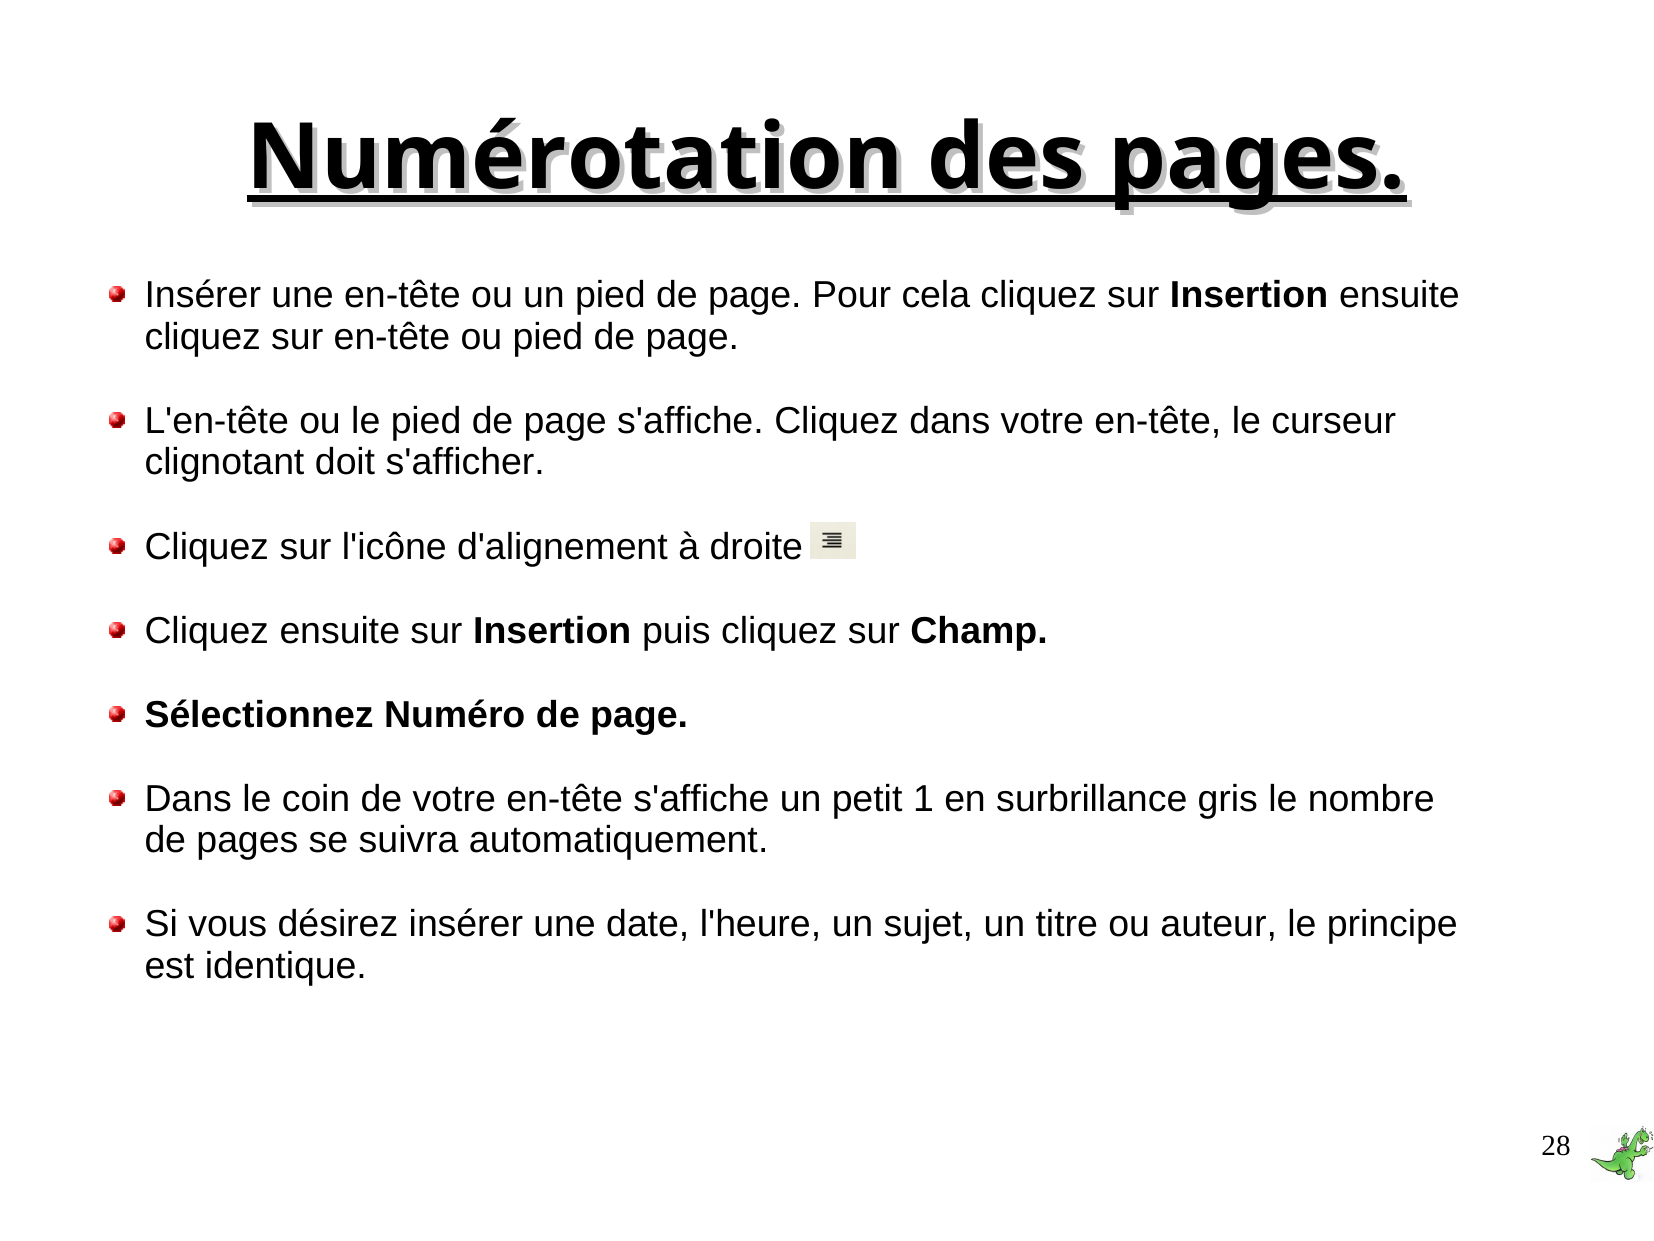

# Numérotation des pages.
Insérer une en-tête ou un pied de page. Pour cela cliquez sur Insertion ensuite cliquez sur en-tête ou pied de page.
L'en-tête ou le pied de page s'affiche. Cliquez dans votre en-tête, le curseur clignotant doit s'afficher.
Cliquez sur l'icône d'alignement à droite
Cliquez ensuite sur Insertion puis cliquez sur Champ.
Sélectionnez Numéro de page.
Dans le coin de votre en-tête s'affiche un petit 1 en surbrillance gris le nombre de pages se suivra automatiquement.
Si vous désirez insérer une date, l'heure, un sujet, un titre ou auteur, le principe est identique.
28